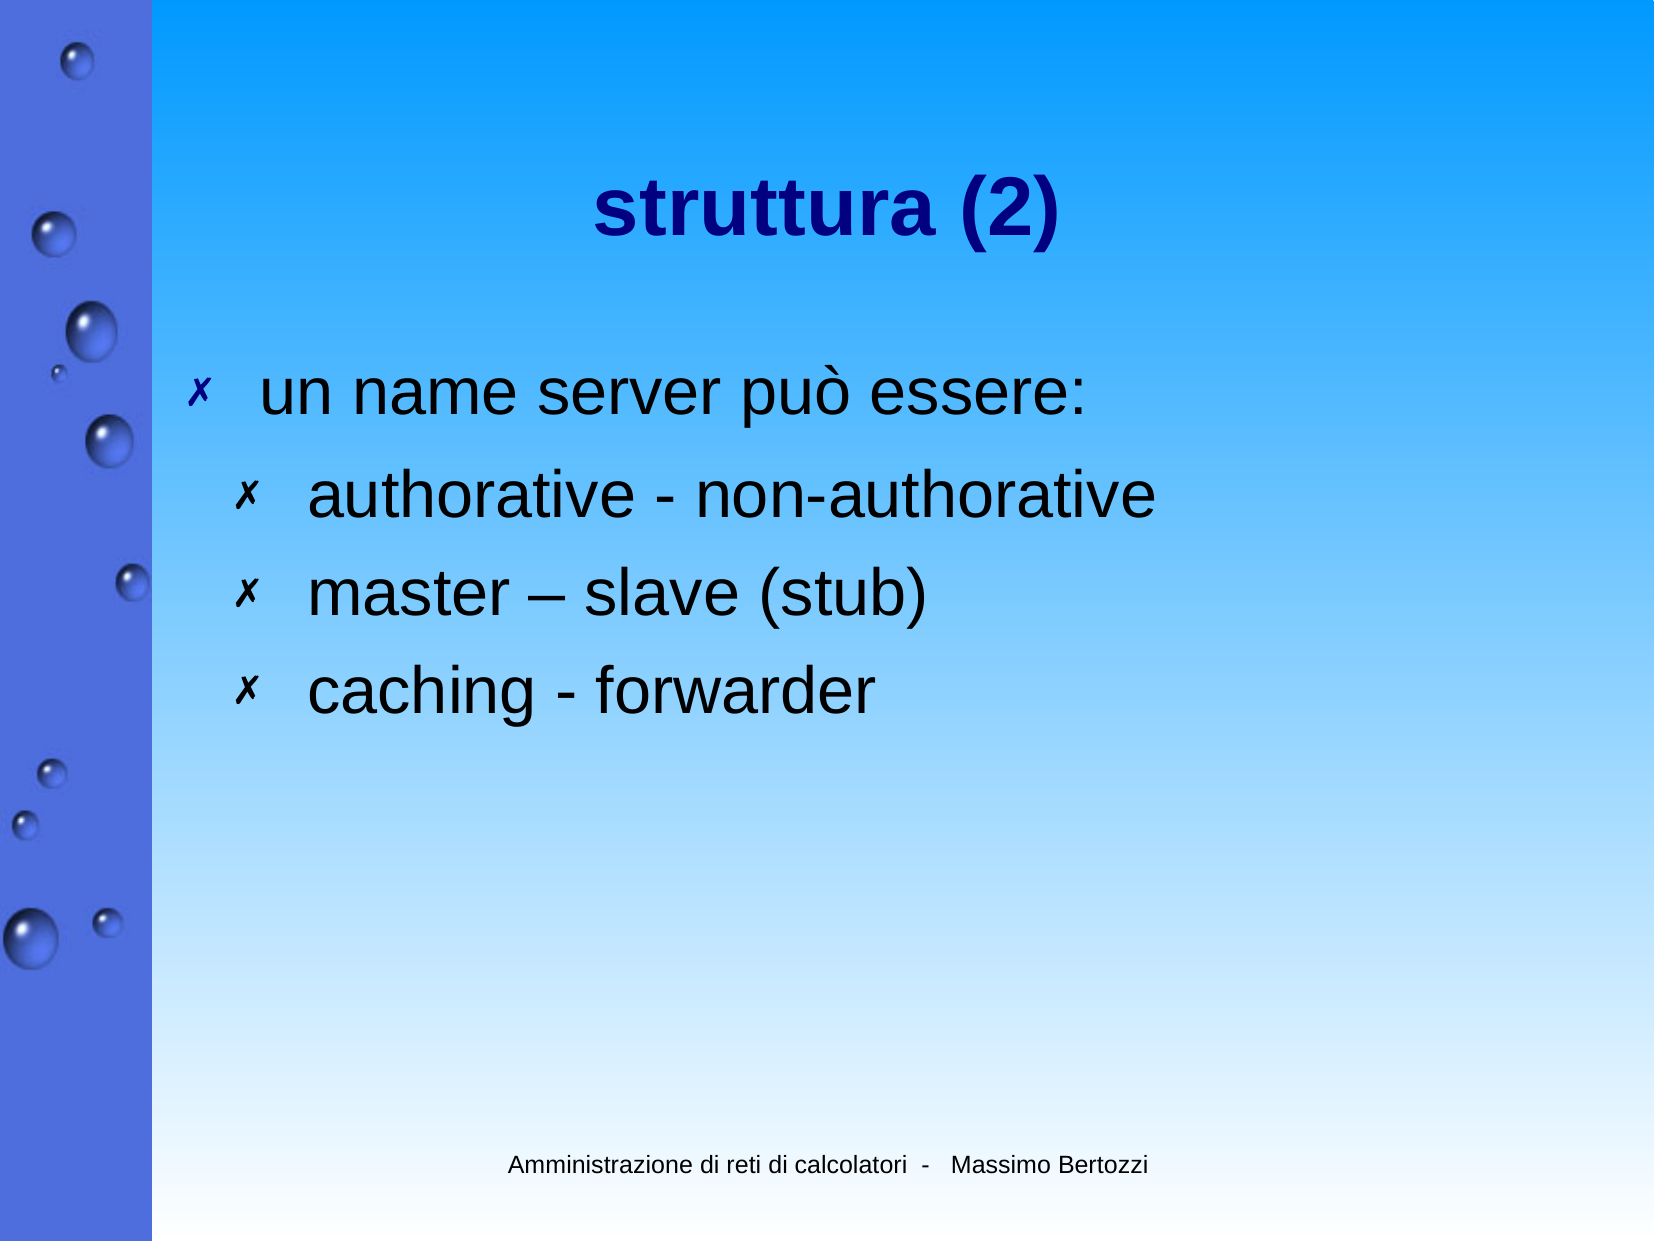

# struttura (2)
un name server può essere:
authorative - non-authorative
master – slave (stub)
caching - forwarder